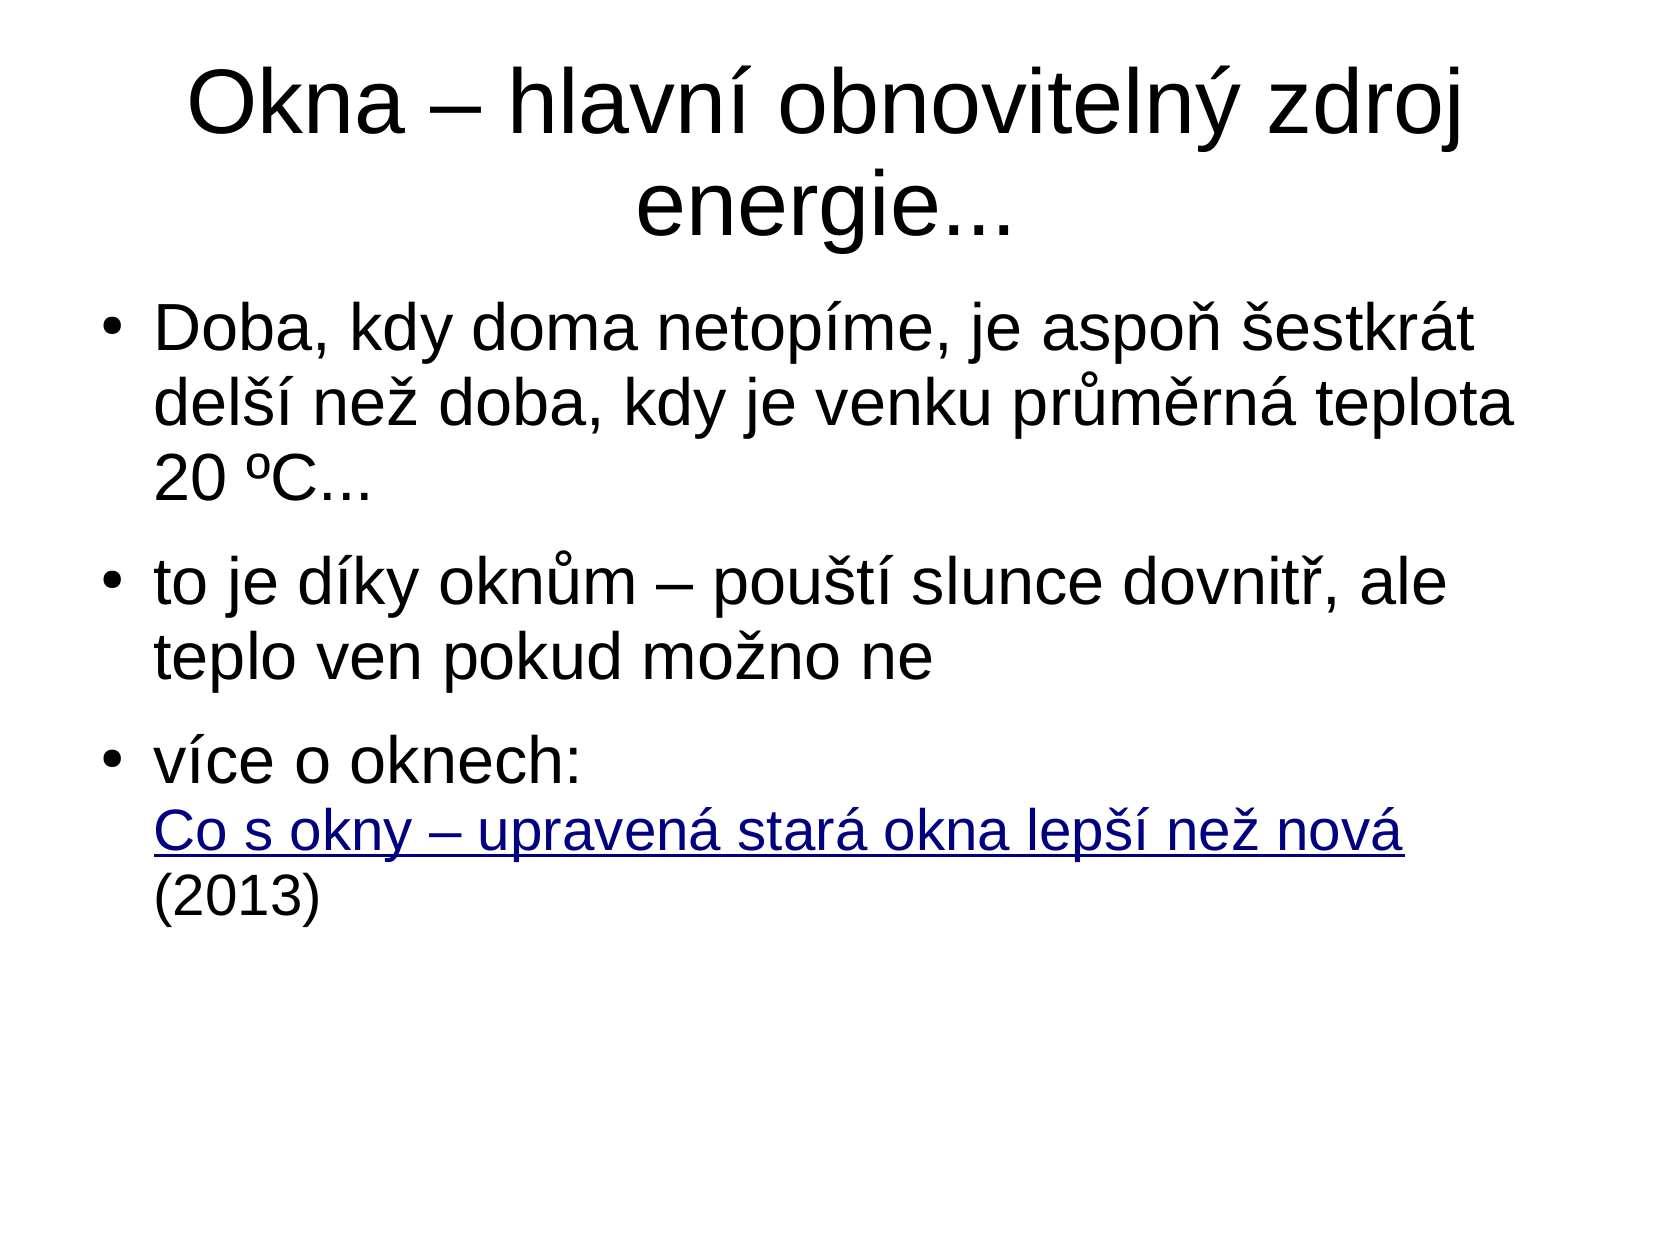

# Okna – hlavní obnovitelný zdroj energie...
Doba, kdy doma netopíme, je aspoň šestkrát delší než doba, kdy je venku průměrná teplota 20 ºC...
to je díky oknům – pouští slunce dovnitř, ale teplo ven pokud možno ne
více o oknech: Co s okny – upravená stará okna lepší než nová (2013)